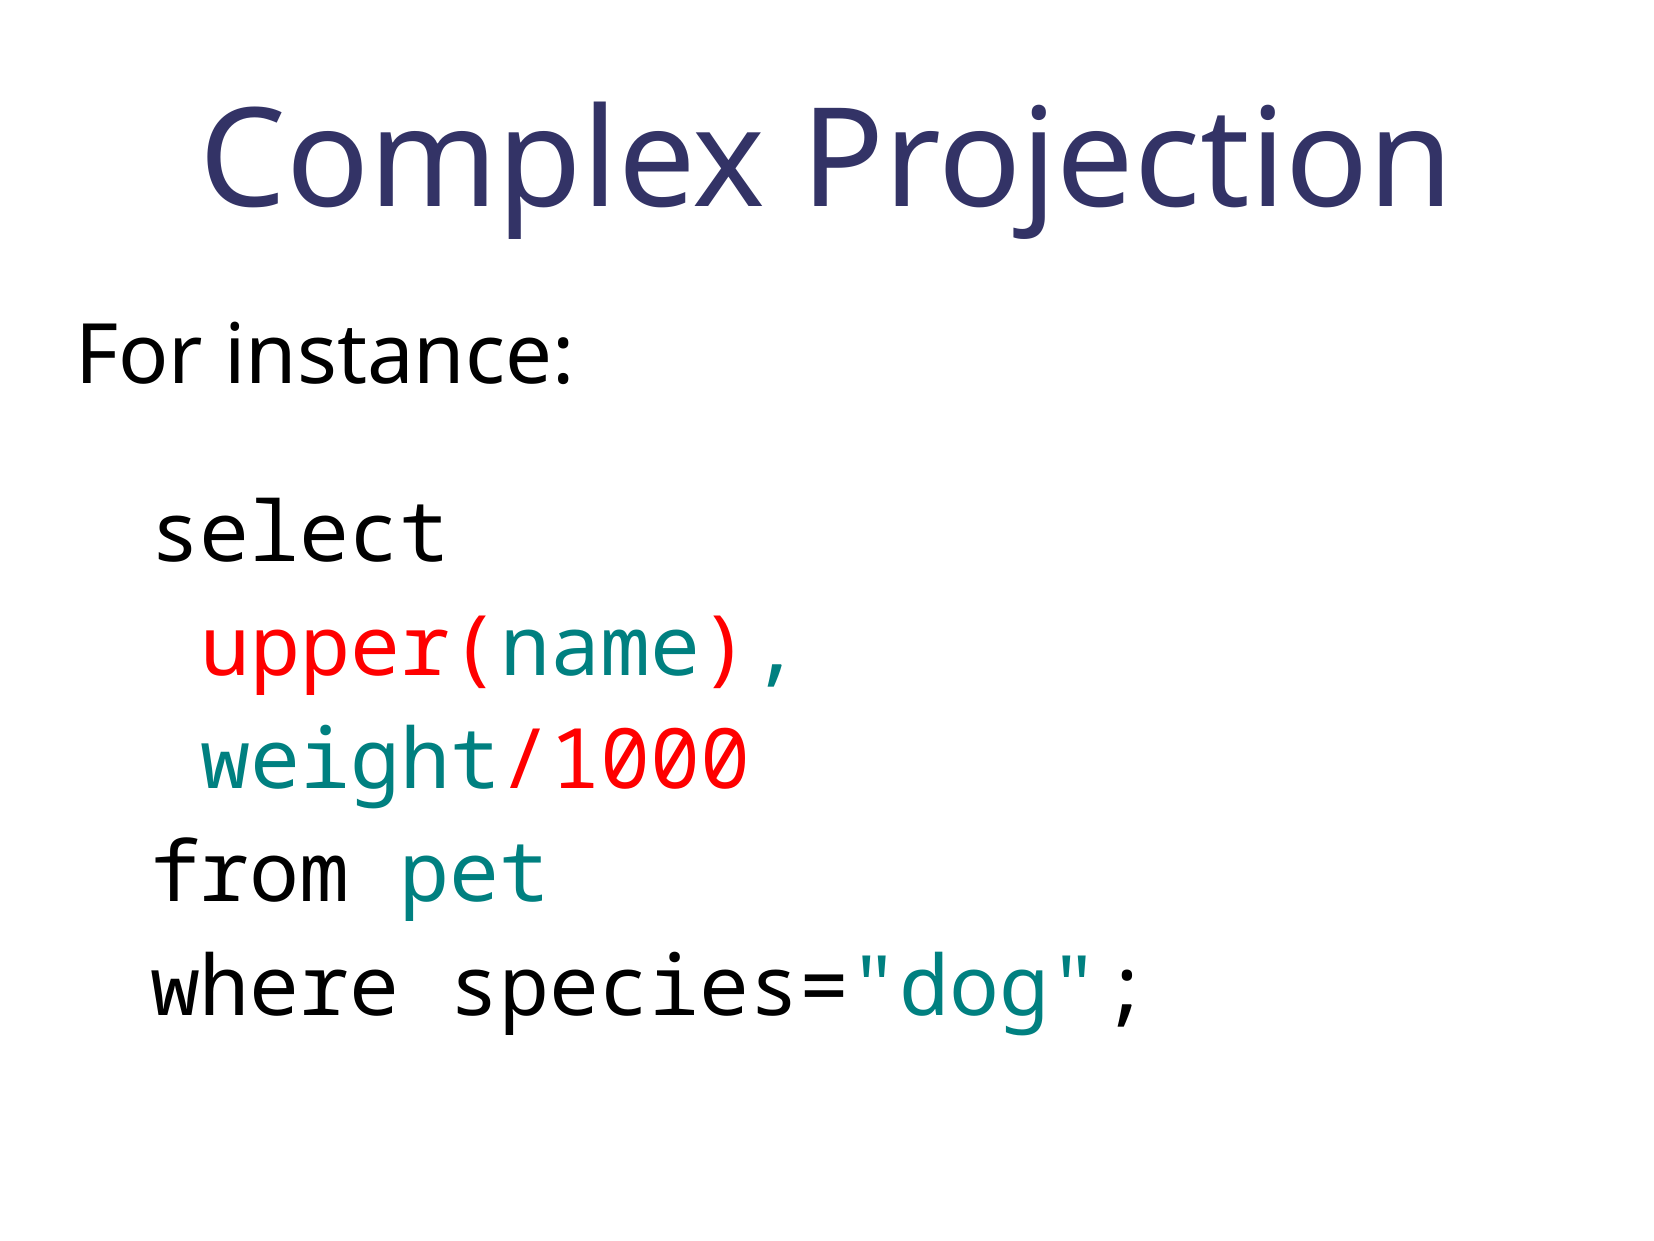

# Complex Projection
For instance:
select
 upper(name),
 weight/1000
from pet
where species="dog";